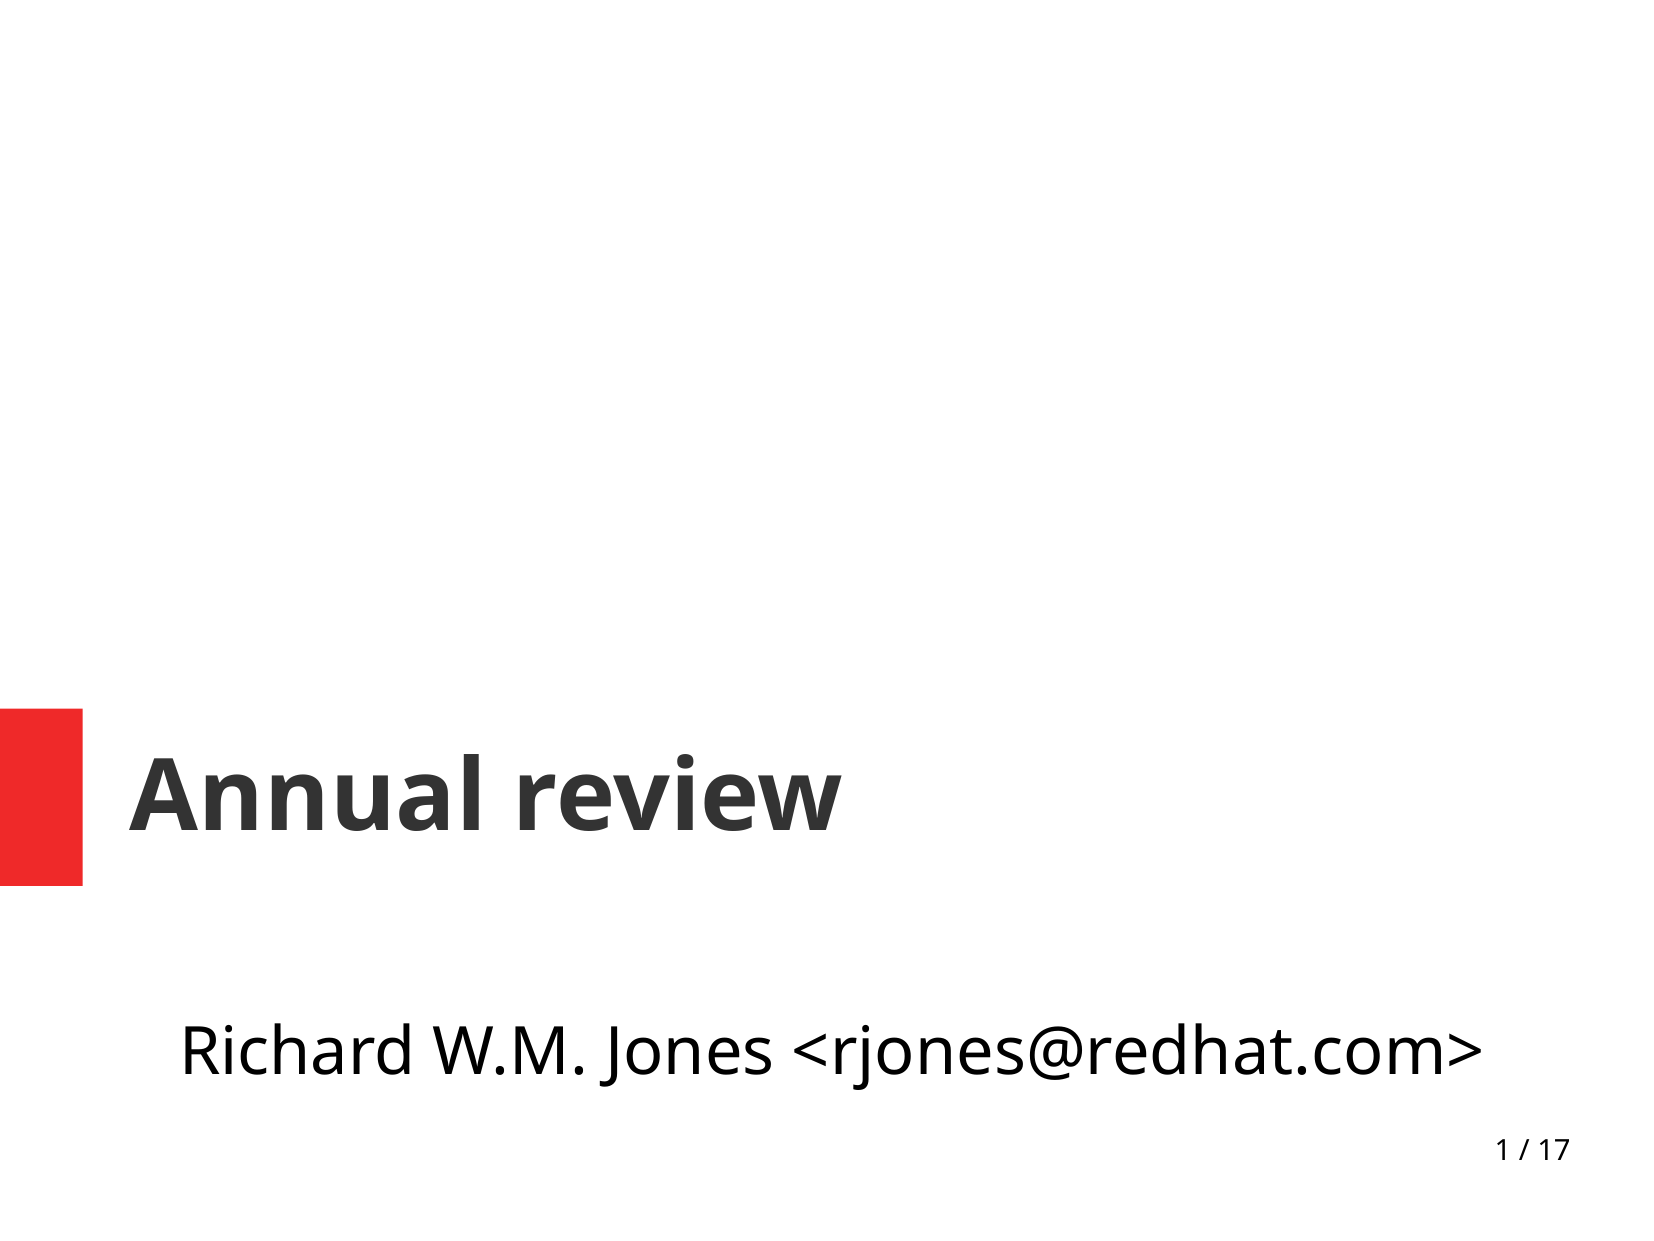

# Annual review
Richard W.M. Jones <rjones@redhat.com>
1